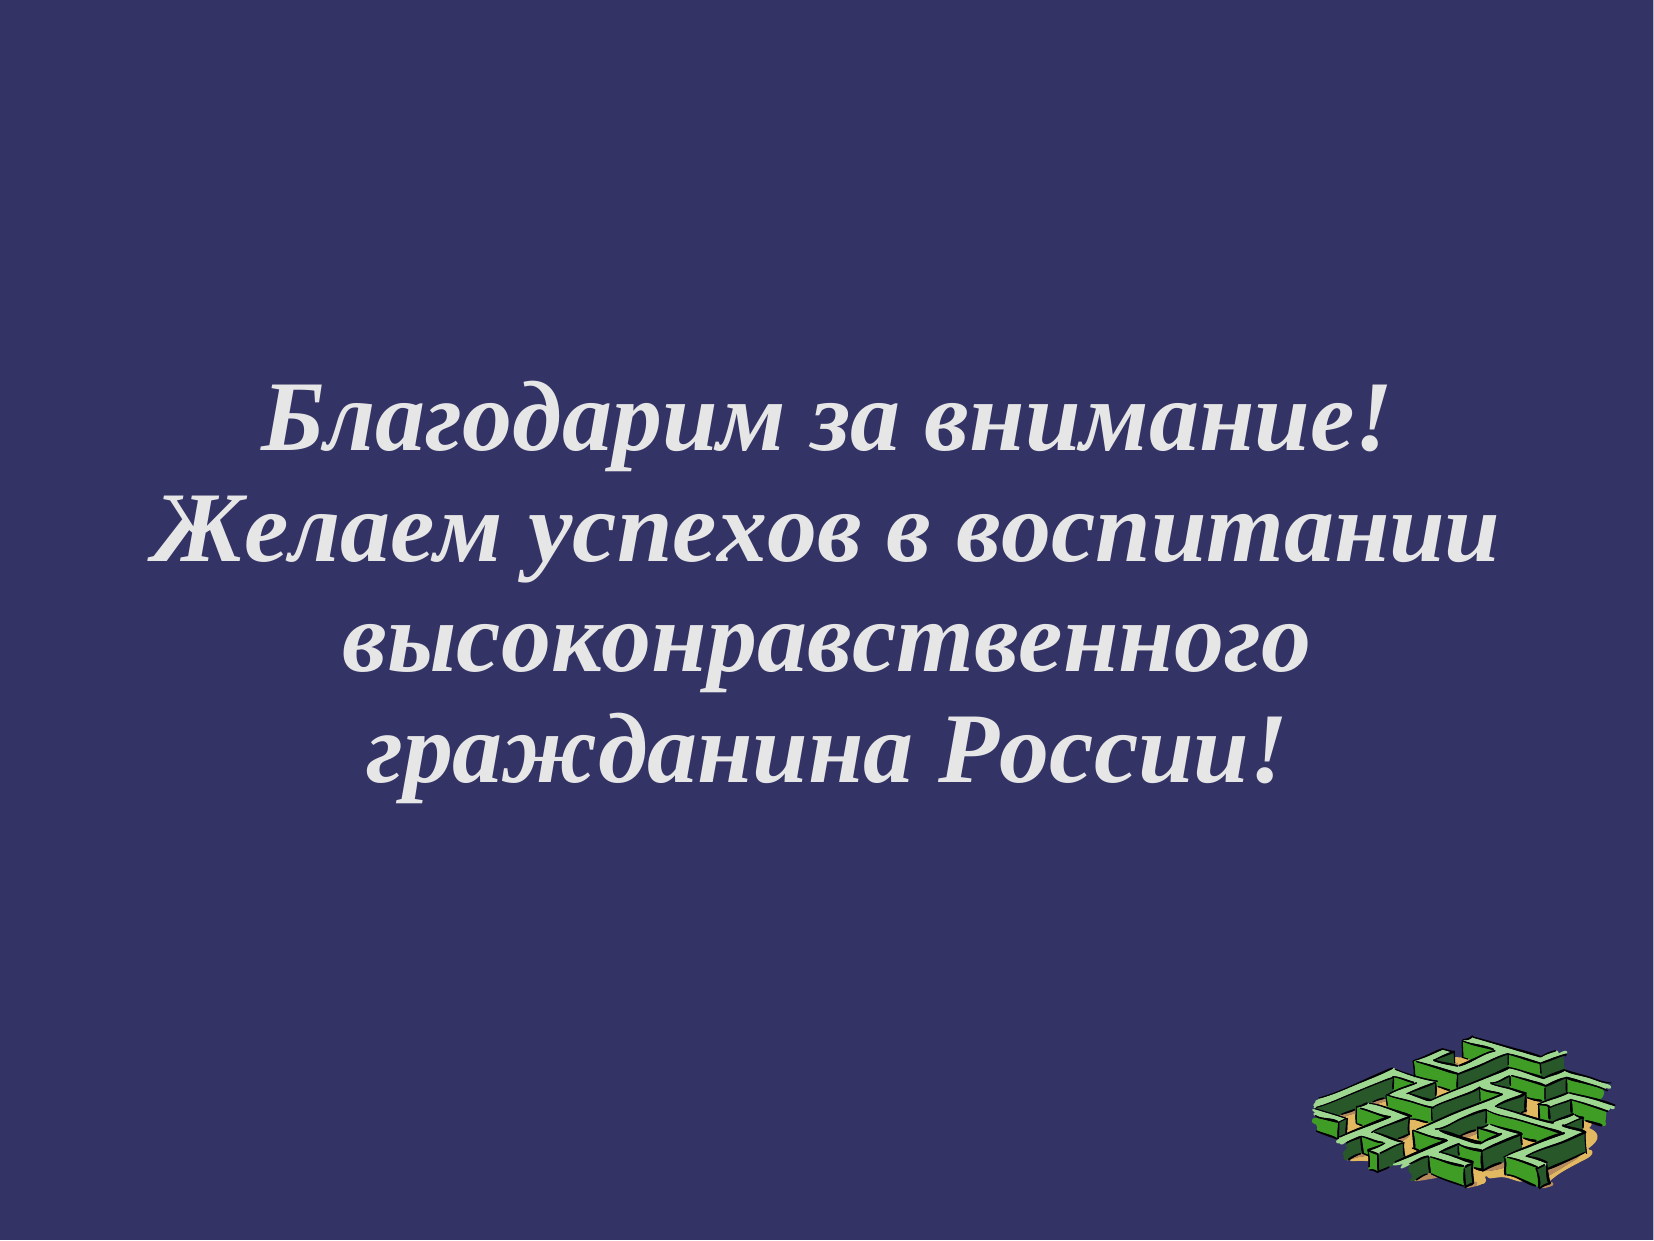

# Благодарим за внимание! Желаем успехов в воспитании высоконравственного гражданина России!